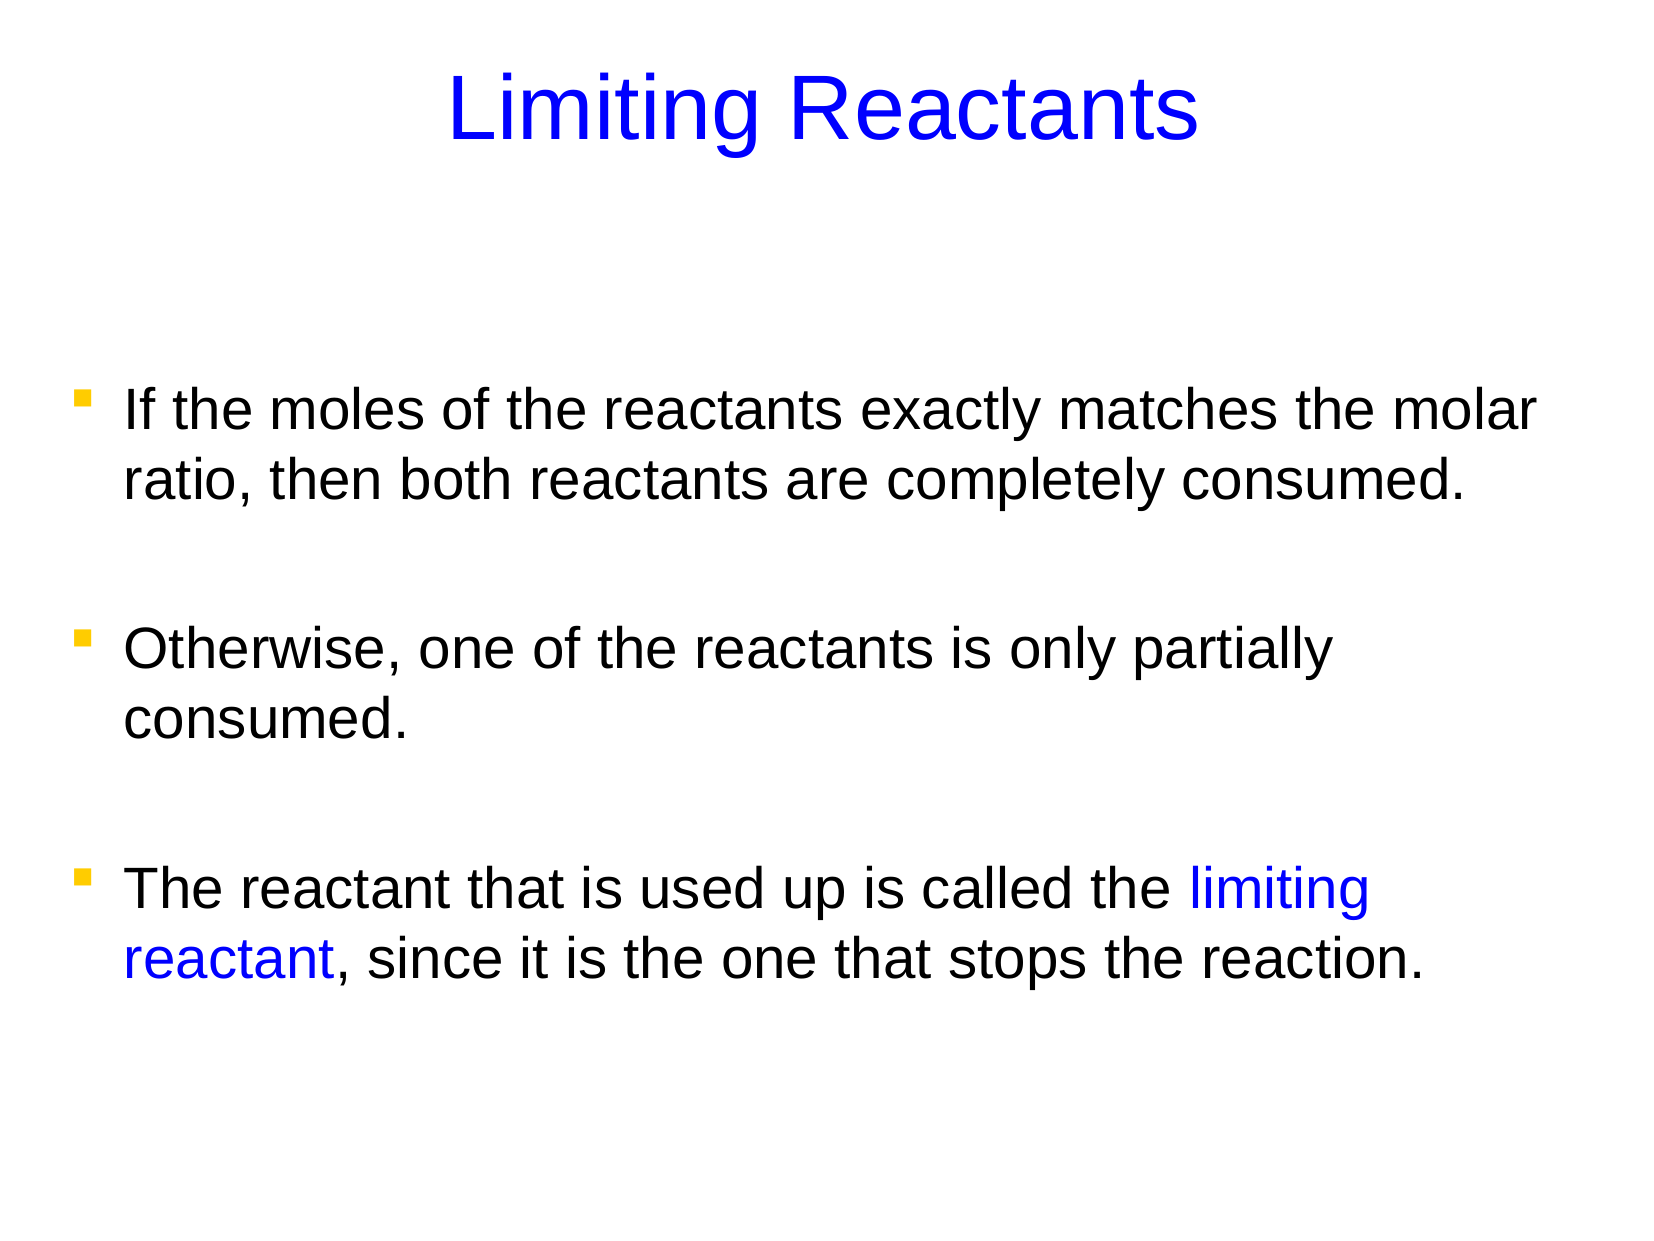

# Limiting Reactants
If the moles of the reactants exactly matches the molar ratio, then both reactants are completely consumed.
Otherwise, one of the reactants is only partially consumed.
The reactant that is used up is called the limiting reactant, since it is the one that stops the reaction.